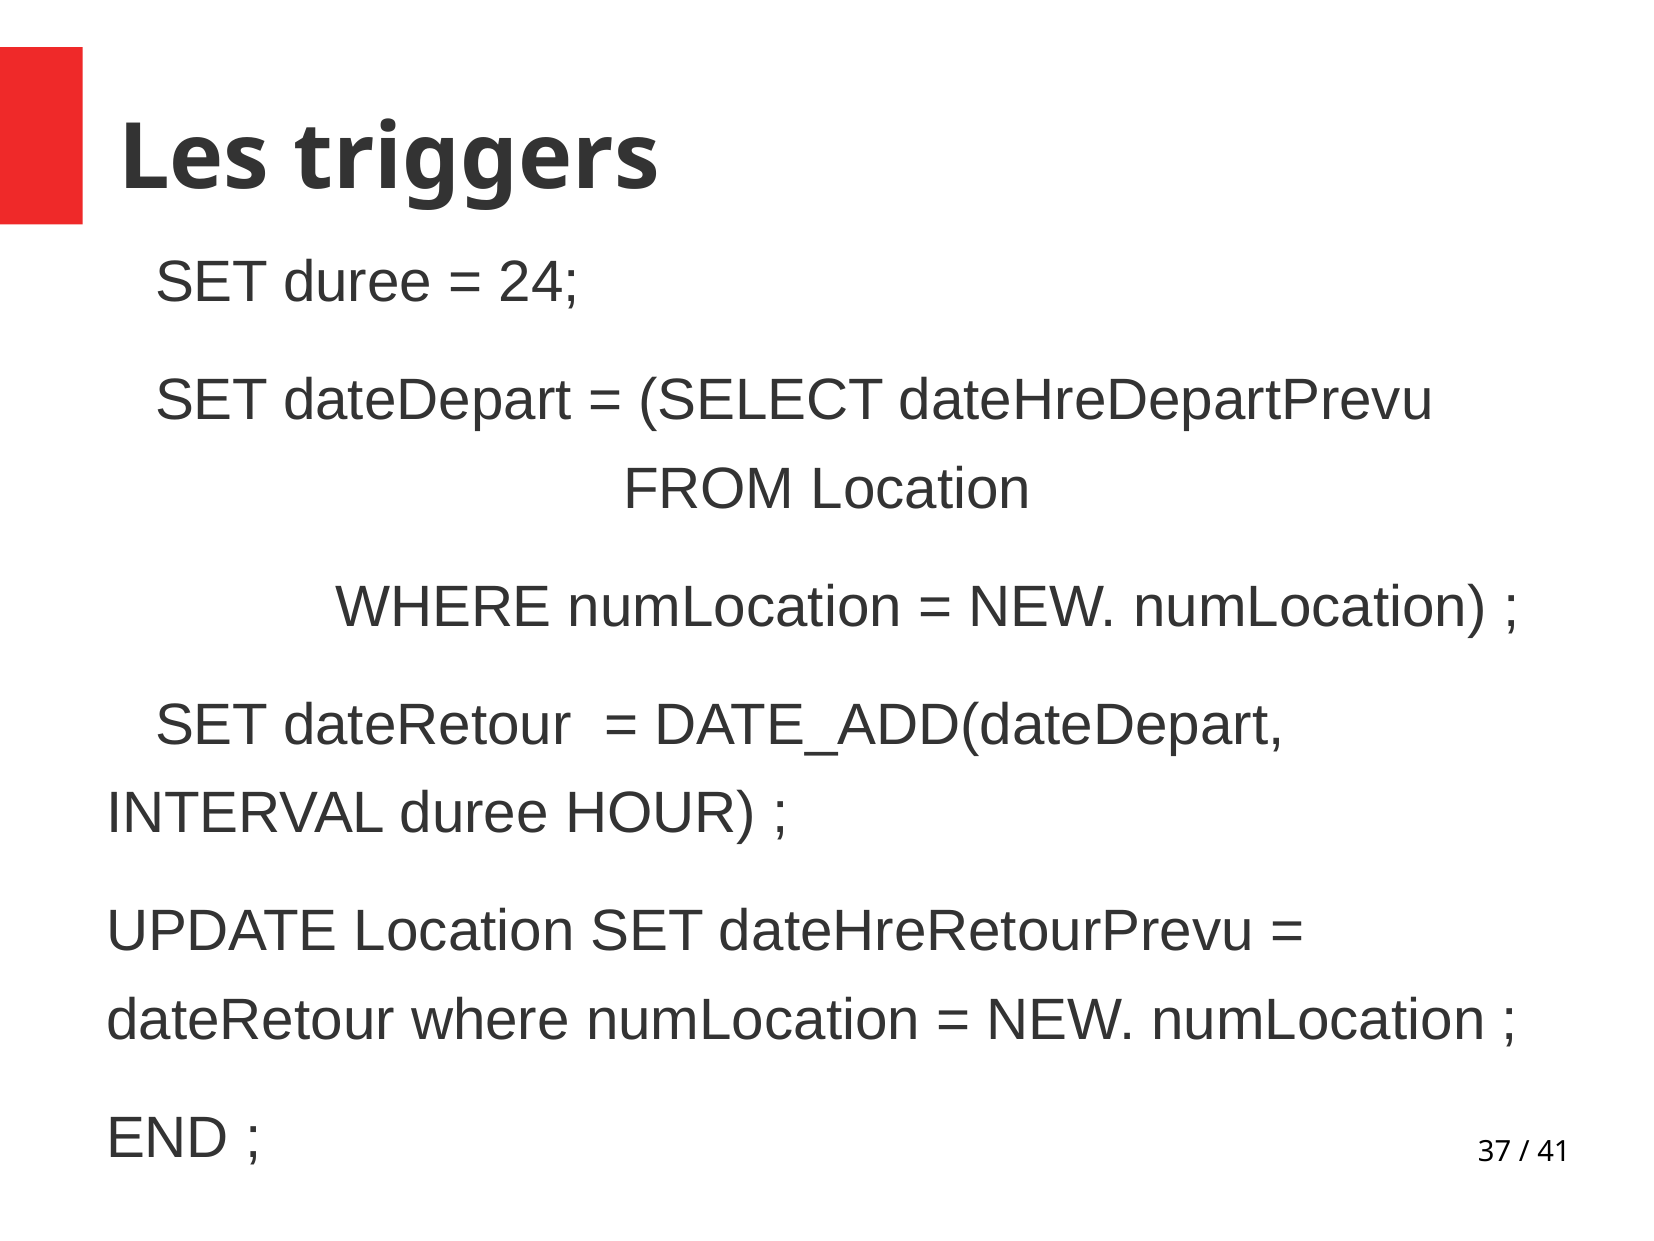

# Les triggers
 SET duree = 24;
 SET dateDepart = (SELECT dateHreDepartPrevu 								FROM Location
 WHERE numLocation = NEW. numLocation) ;
 SET dateRetour = DATE_ADD(dateDepart, INTERVAL duree HOUR) ;
UPDATE Location SET dateHreRetourPrevu = dateRetour where numLocation = NEW. numLocation ;
END ;
37